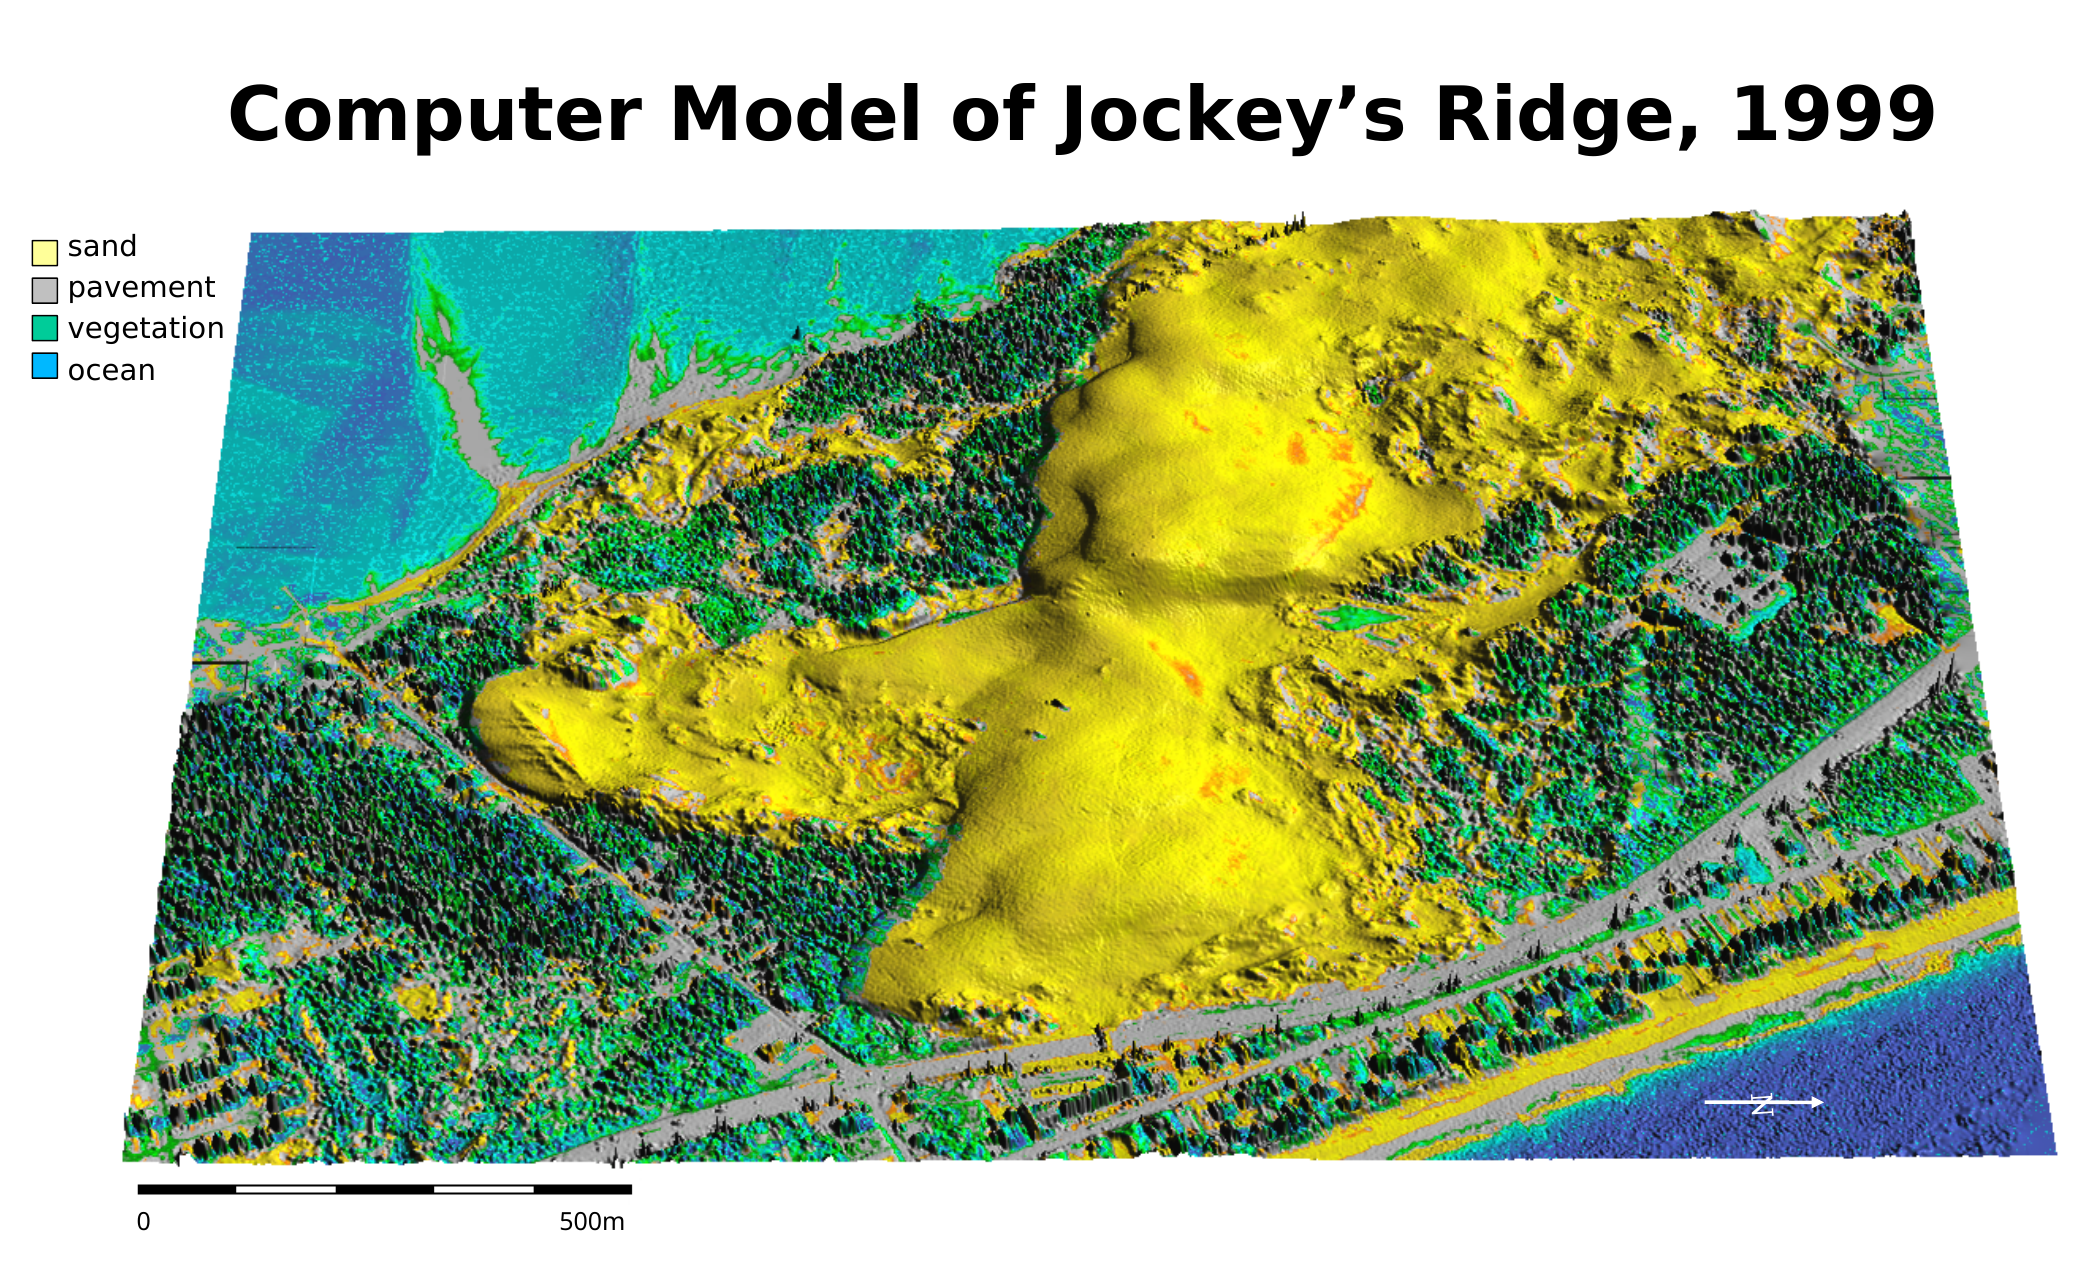

Computer Model of Jockey’s Ridge, 1999
sand
pavement
vegetation
ocean
N
0 500m